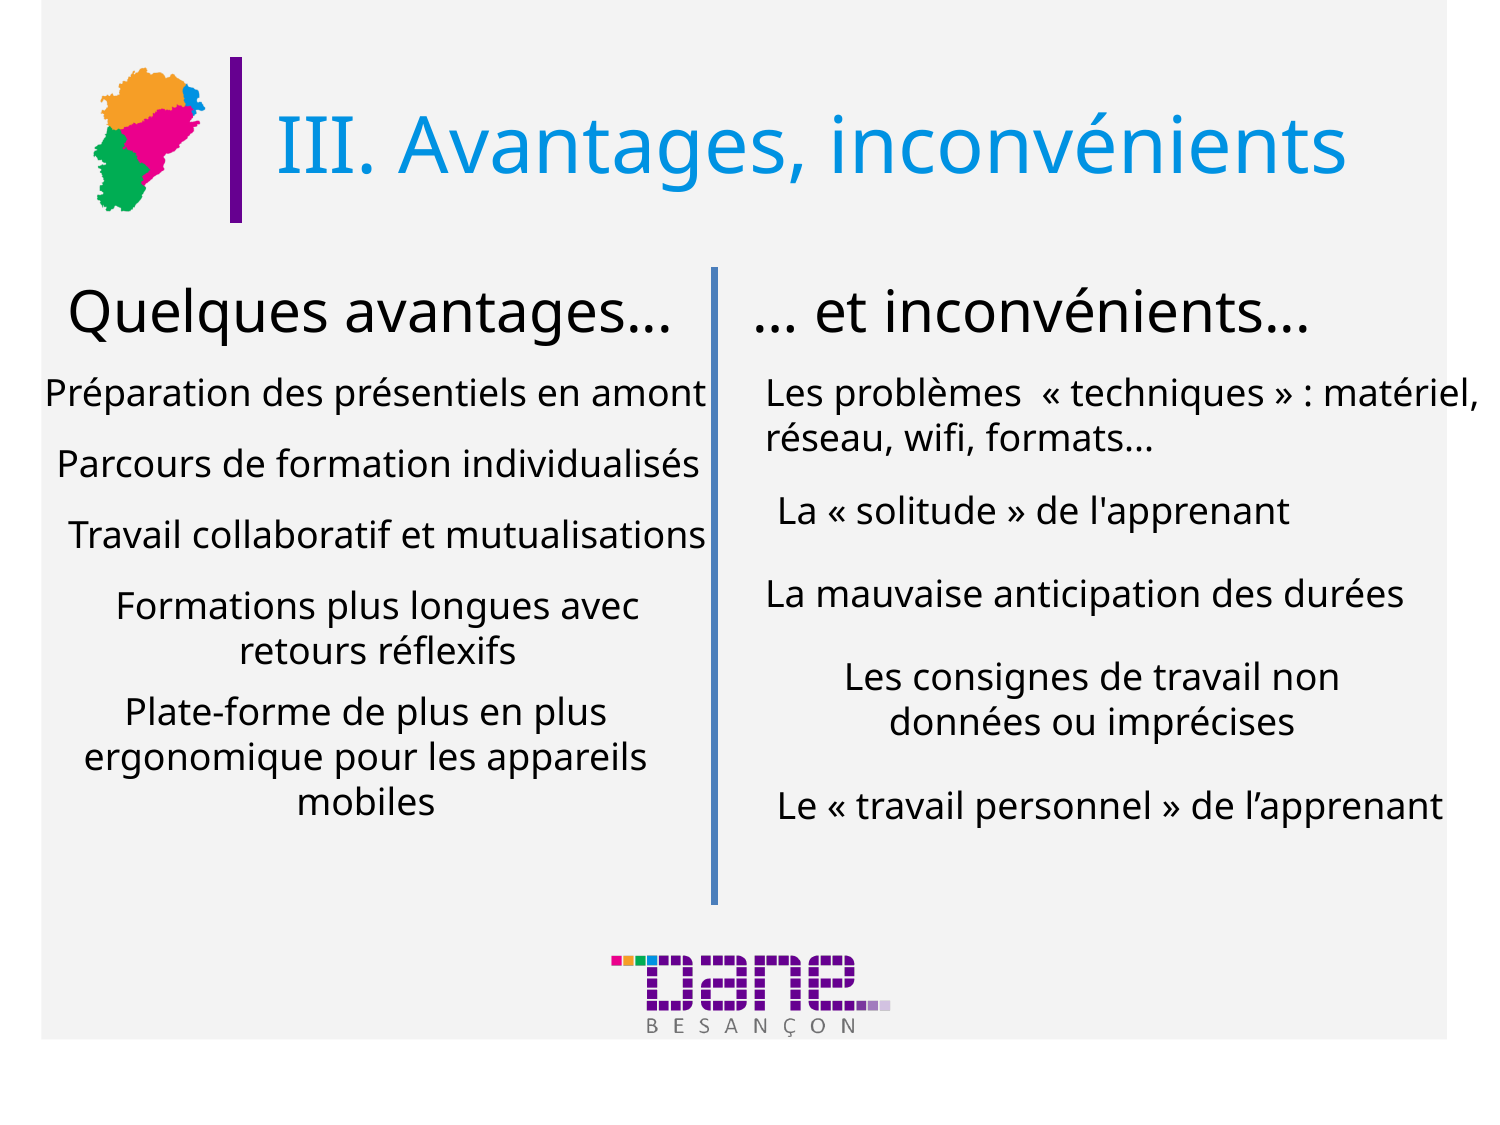

III. Avantages, inconvénients
Quelques avantages...
… et inconvénients...
Préparation des présentiels en amont
Les problèmes « techniques » : matériel, réseau, wifi, formats...
Parcours de formation individualisés
La « solitude » de l'apprenant
Travail collaboratif et mutualisations
La mauvaise anticipation des durées
Formations plus longues avec retours réflexifs
Les consignes de travail non données ou imprécises
Plate-forme de plus en plus ergonomique pour les appareils mobiles
Le « travail personnel » de l’apprenant